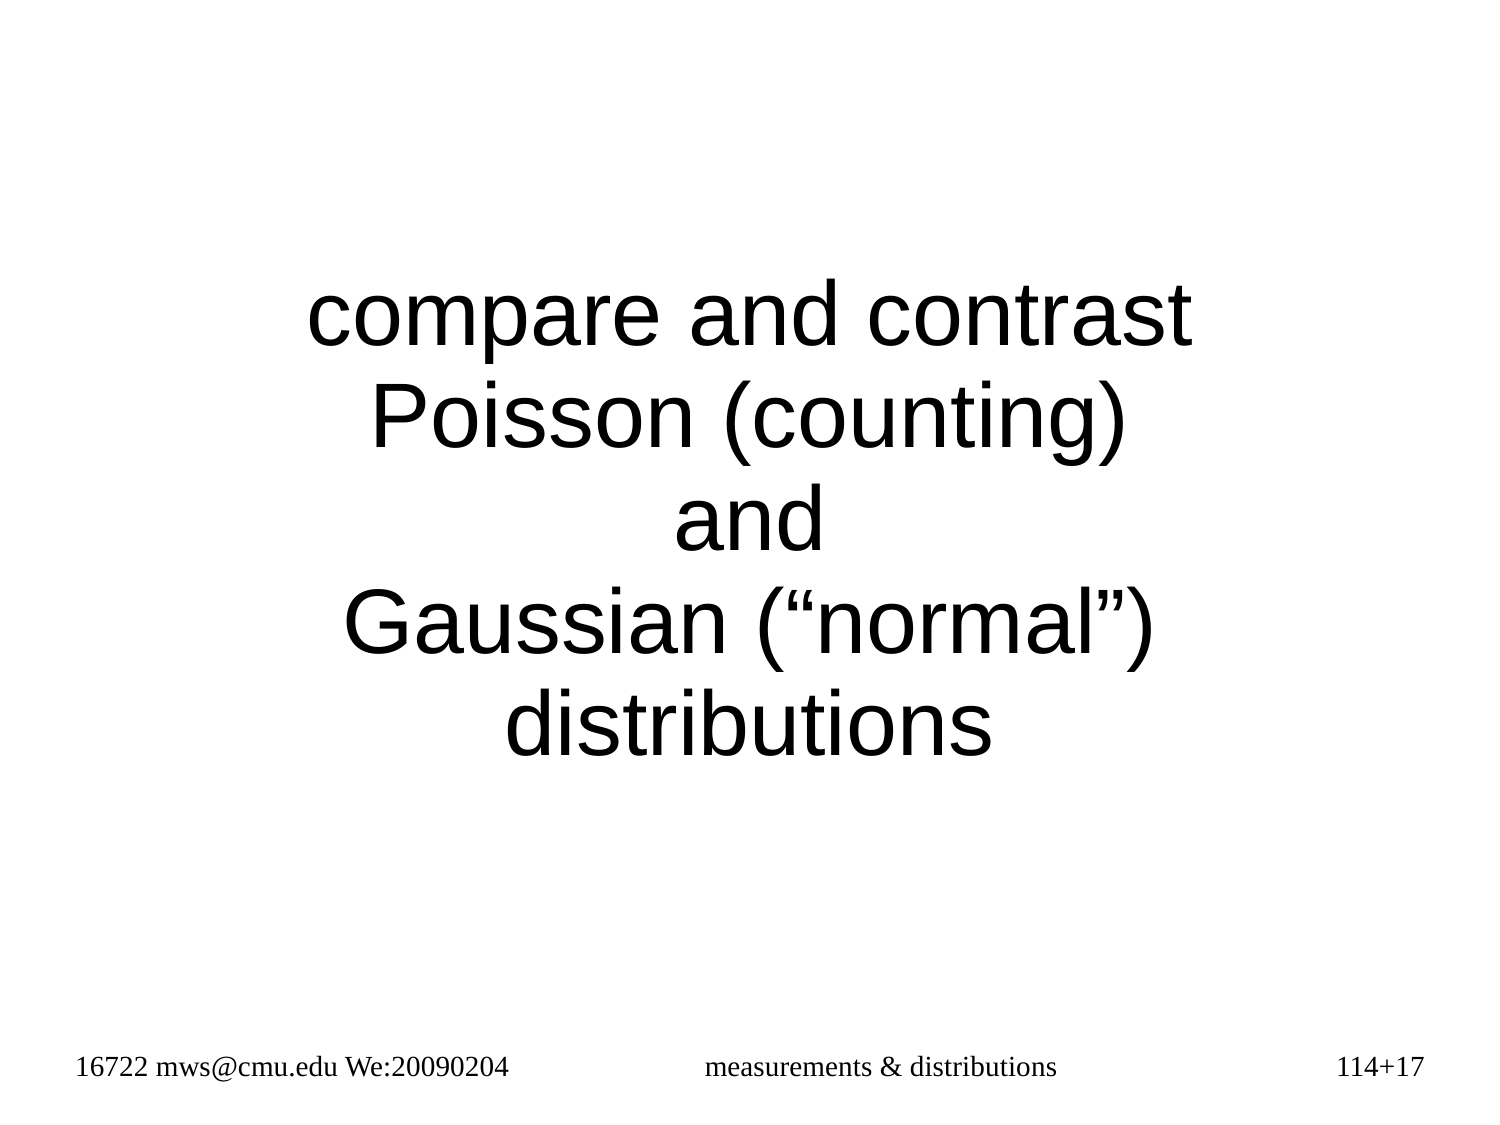

# compare and contrast Poisson (counting) and Gaussian (“normal”) distributions
16722 mws@cmu.edu We:20090204
measurements & distributions
17